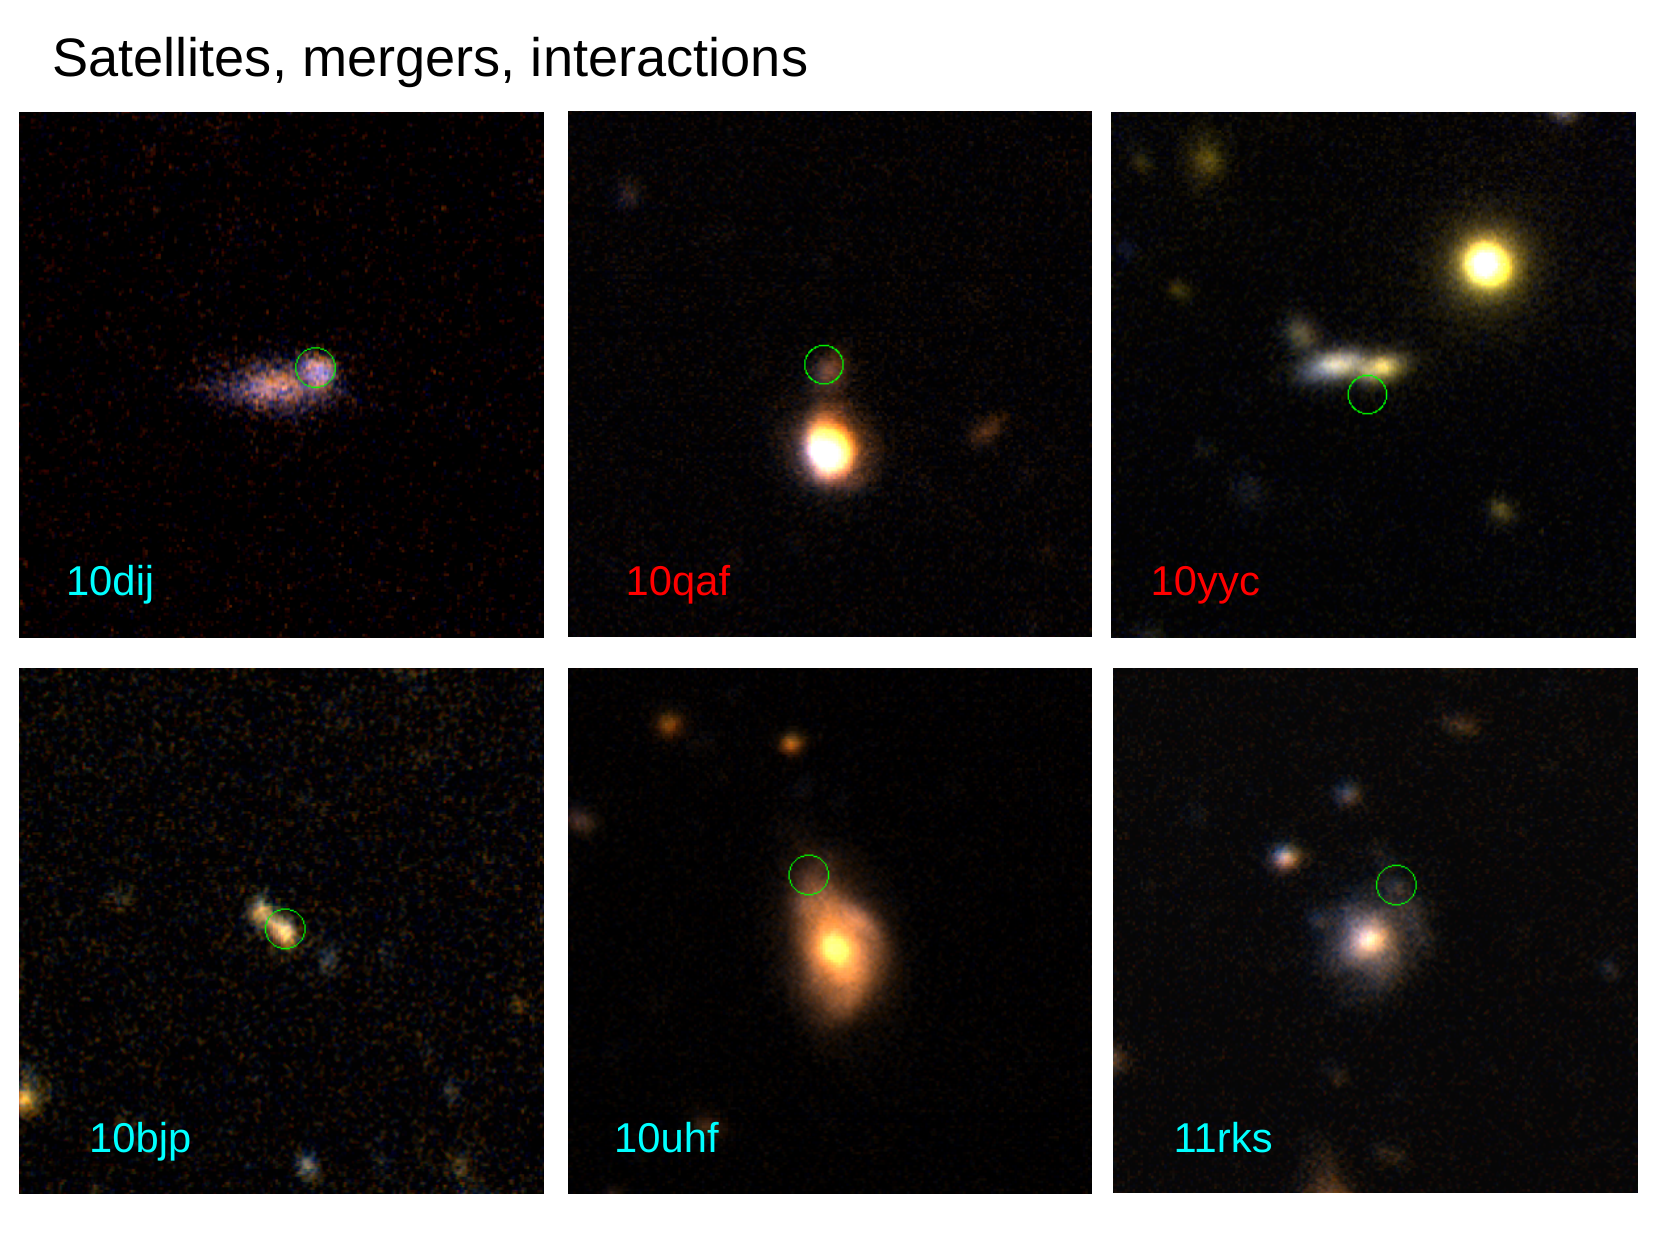

Satellites, mergers, interactions
10dij						 10qaf						 10yyc
10bjp						10uhf						 11rks